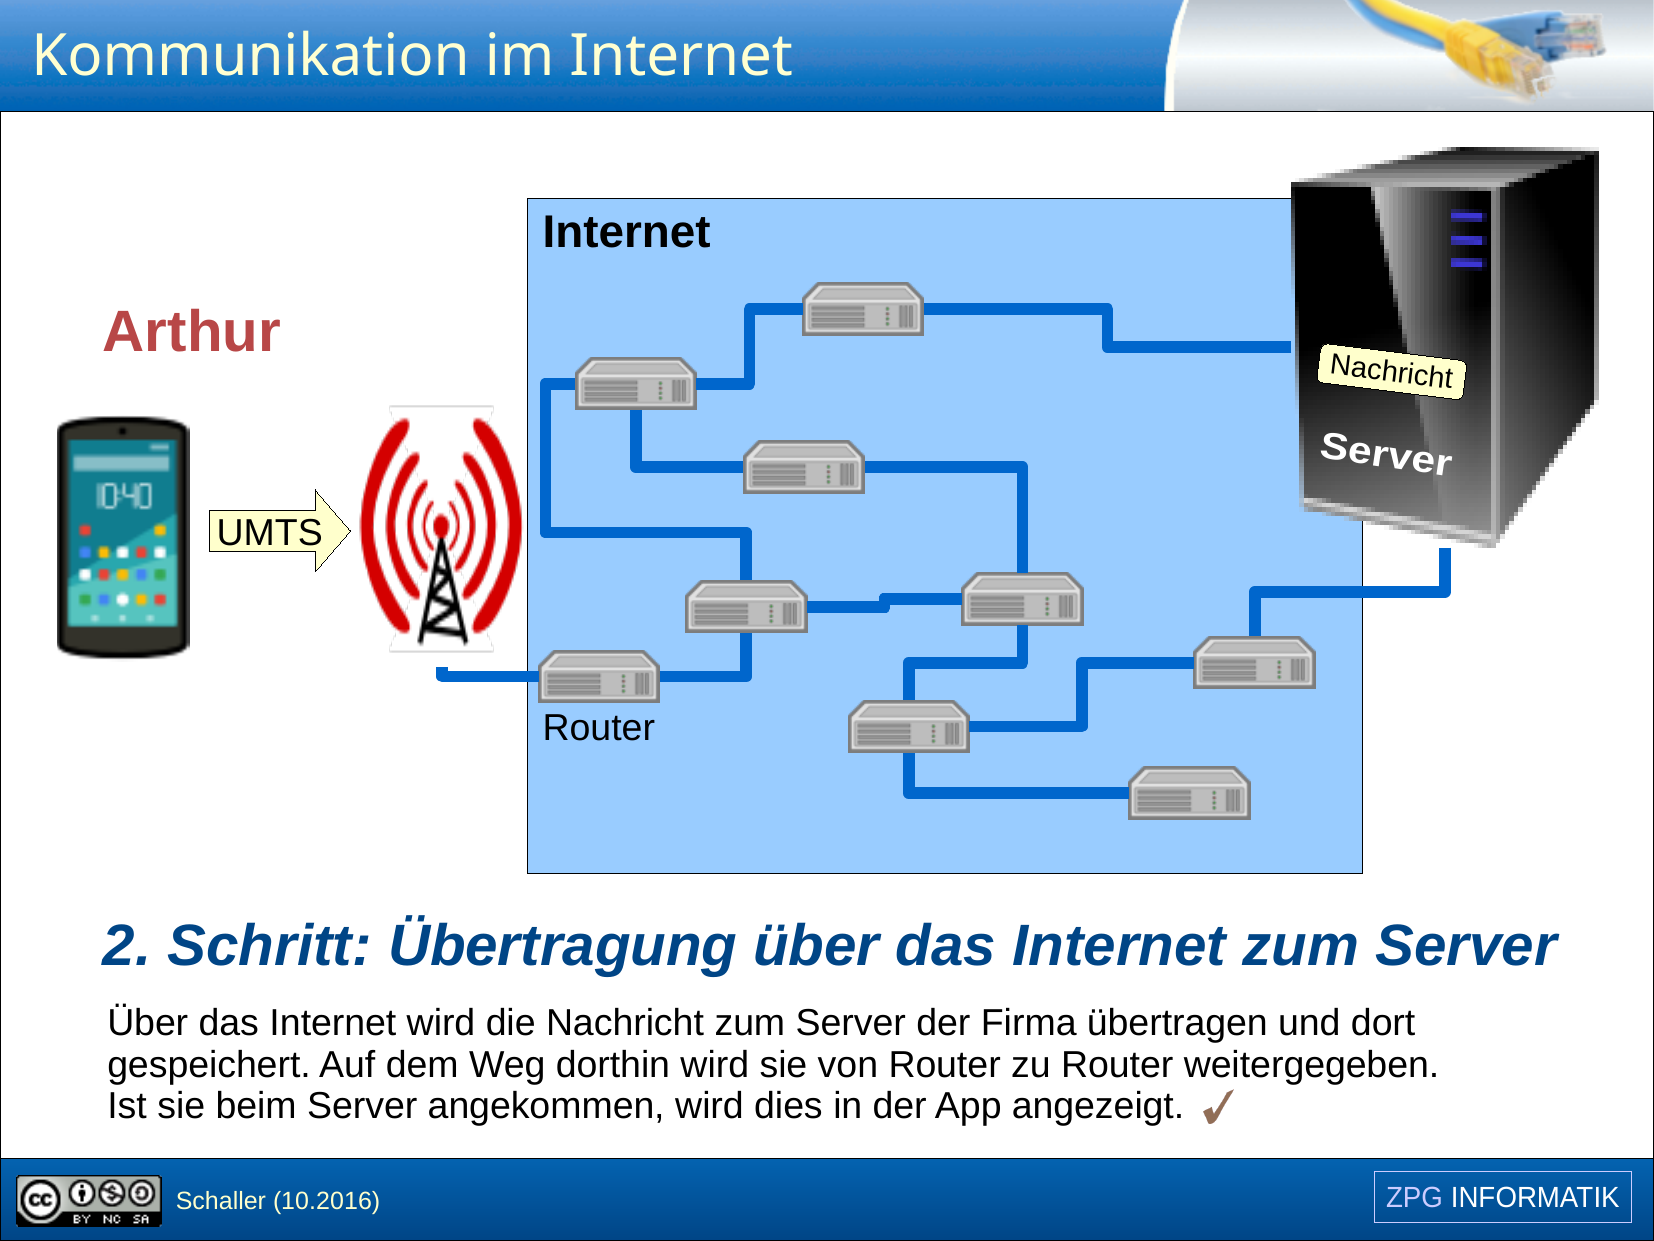

# Kommunikation im Internet
Internet
Arthur
Nachricht
Server
UMTS
Router
2. Schritt: Übertragung über das Internet zum Server
Über das Internet wird die Nachricht zum Server der Firma übertragen und dort gespeichert. Auf dem Weg dorthin wird sie von Router zu Router weitergegeben.
Ist sie beim Server angekommen, wird dies in der App angezeigt.
5
23.04.2009